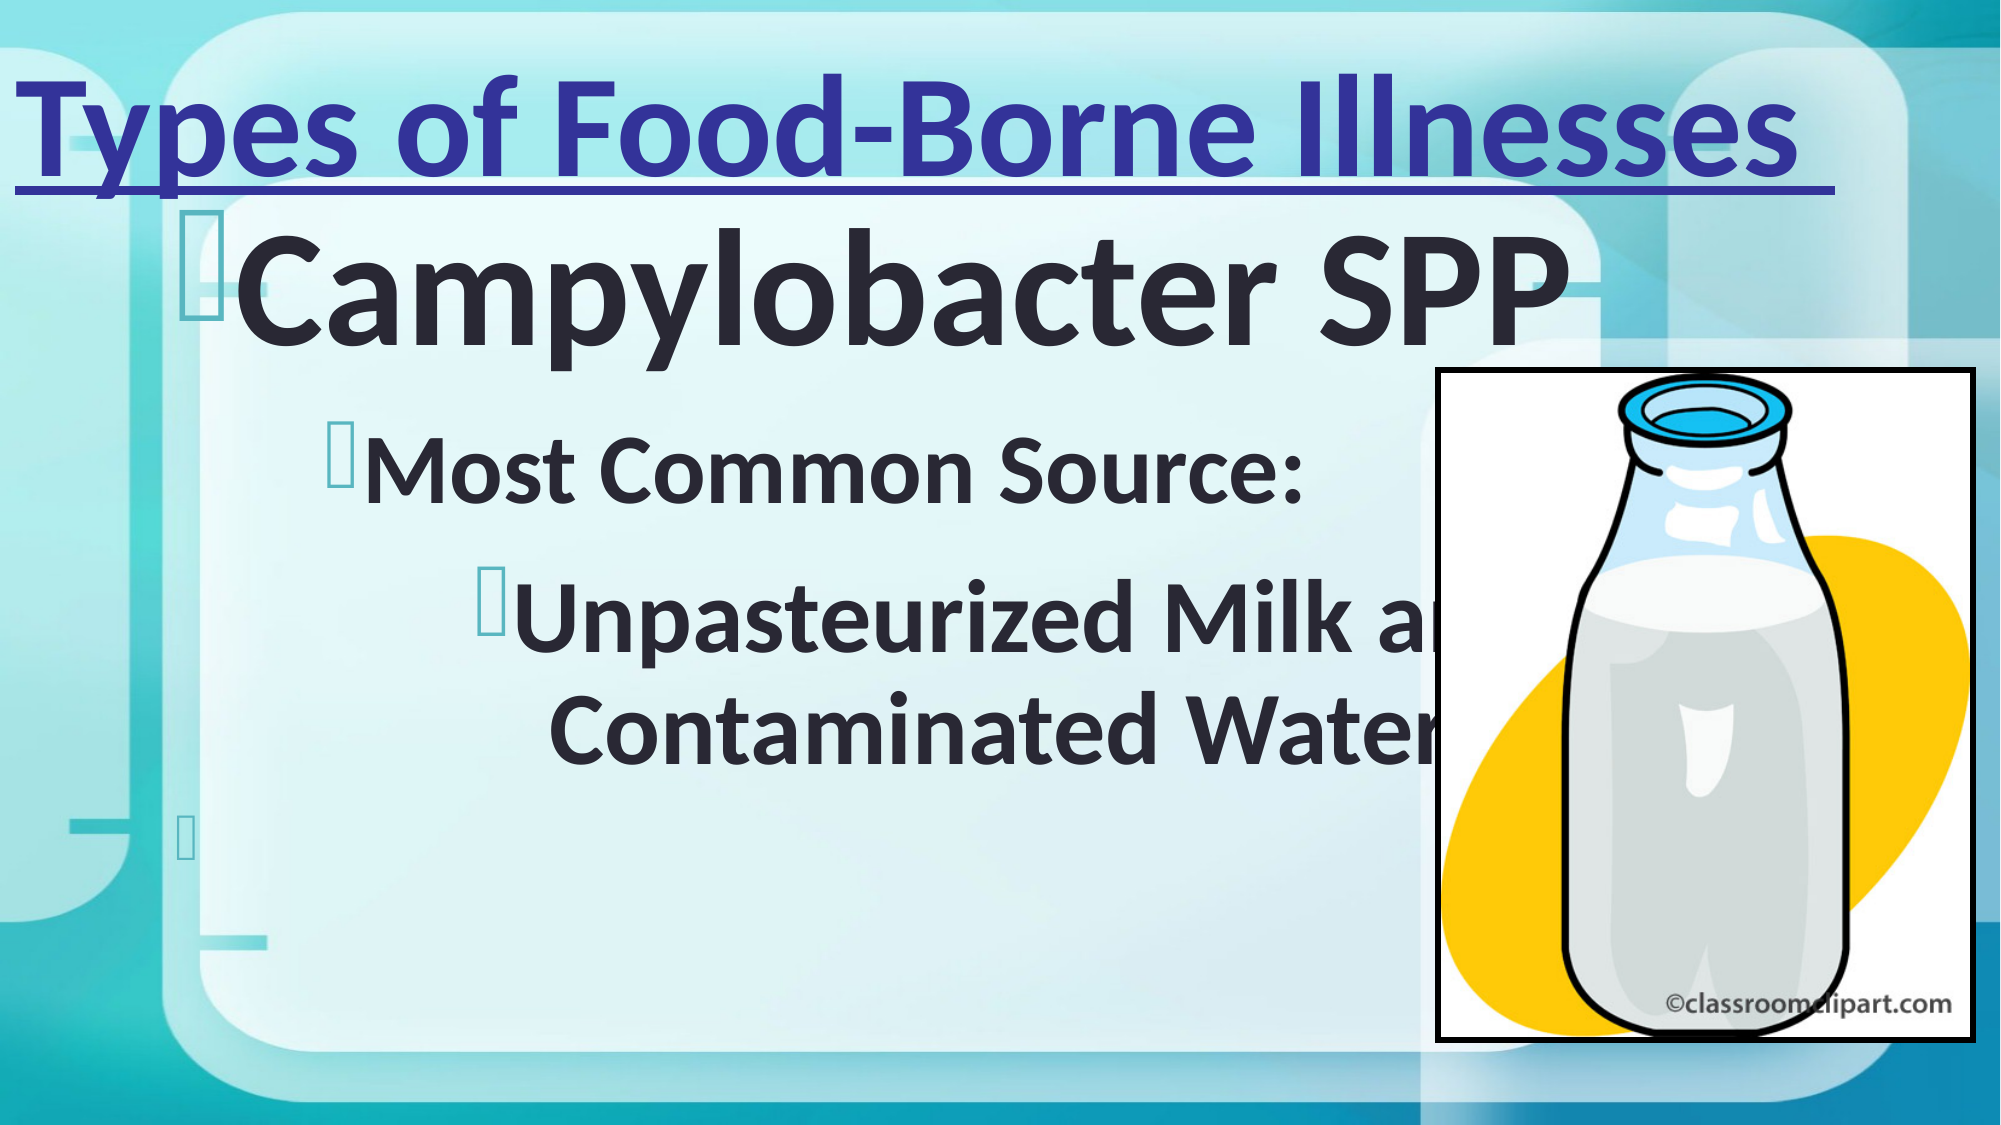

Types of Food-Borne Illnesses
# Campylobacter SPP
Most Common Source:
Unpasteurized Milk and Contaminated Water